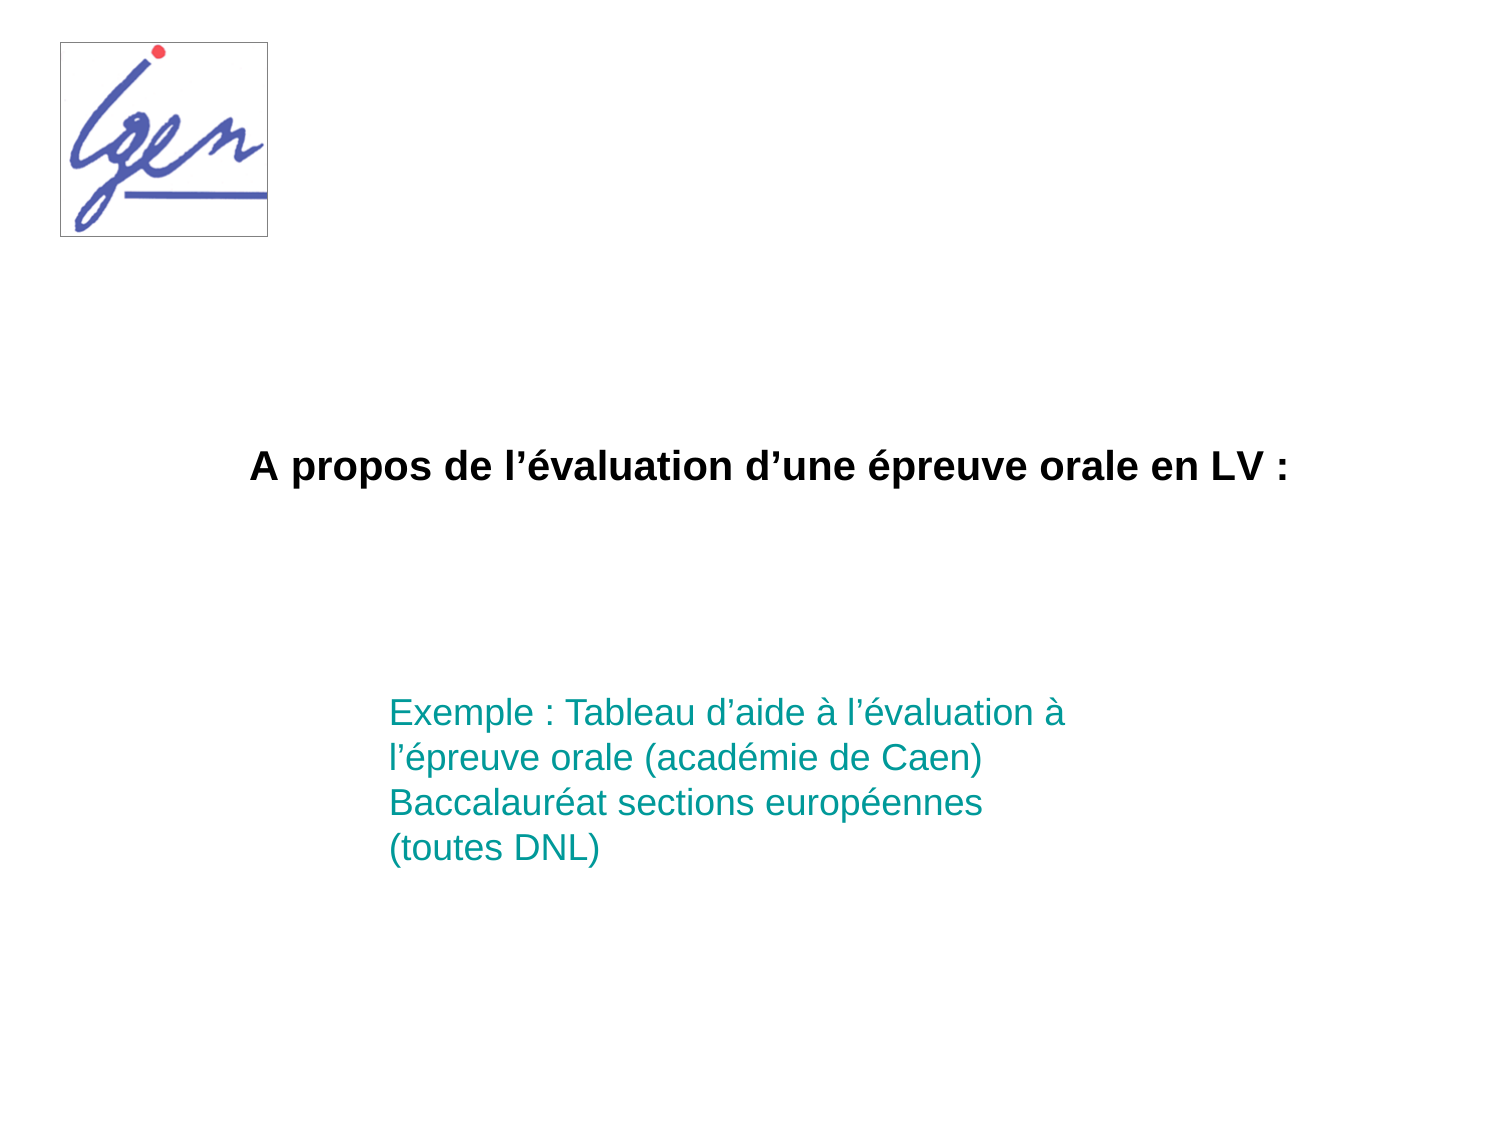

A propos de l’évaluation d’une épreuve orale en LV :
Exemple : Tableau d’aide à l’évaluation à l’épreuve orale (académie de Caen)
Baccalauréat sections européennes (toutes DNL)